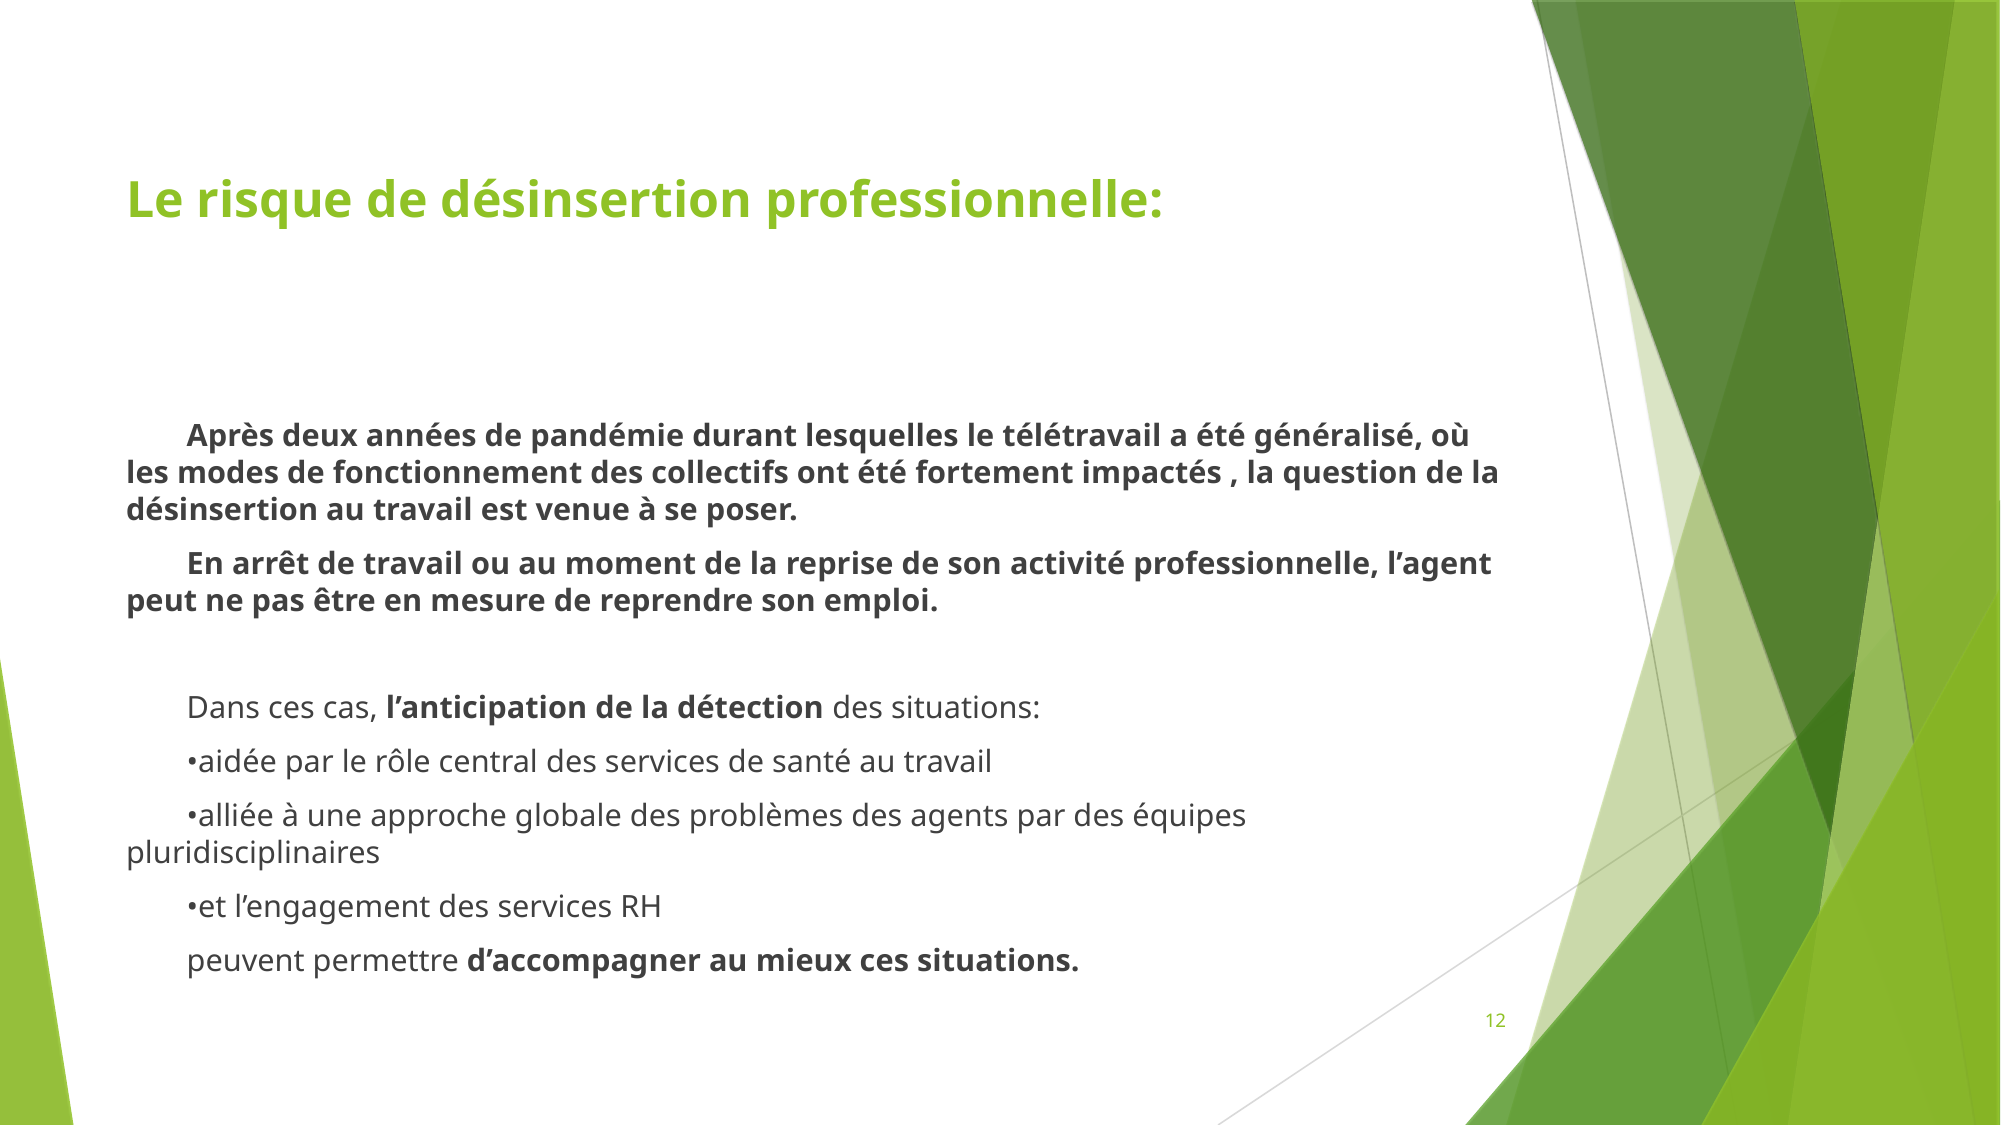

# Le risque de désinsertion professionnelle:
	Après deux années de pandémie durant lesquelles le télétravail a été généralisé, où les modes de fonctionnement des collectifs ont été fortement impactés , la question de la désinsertion au travail est venue à se poser.
	En arrêt de travail ou au moment de la reprise de son activité professionnelle, l’agent peut ne pas être en mesure de reprendre son emploi.
	Dans ces cas, l’anticipation de la détection des situations:
	•aidée par le rôle central des services de santé au travail
	•alliée à une approche globale des problèmes des agents par des équipes 	pluridisciplinaires
	•et l’engagement des services RH
	peuvent permettre d’accompagner au mieux ces situations.